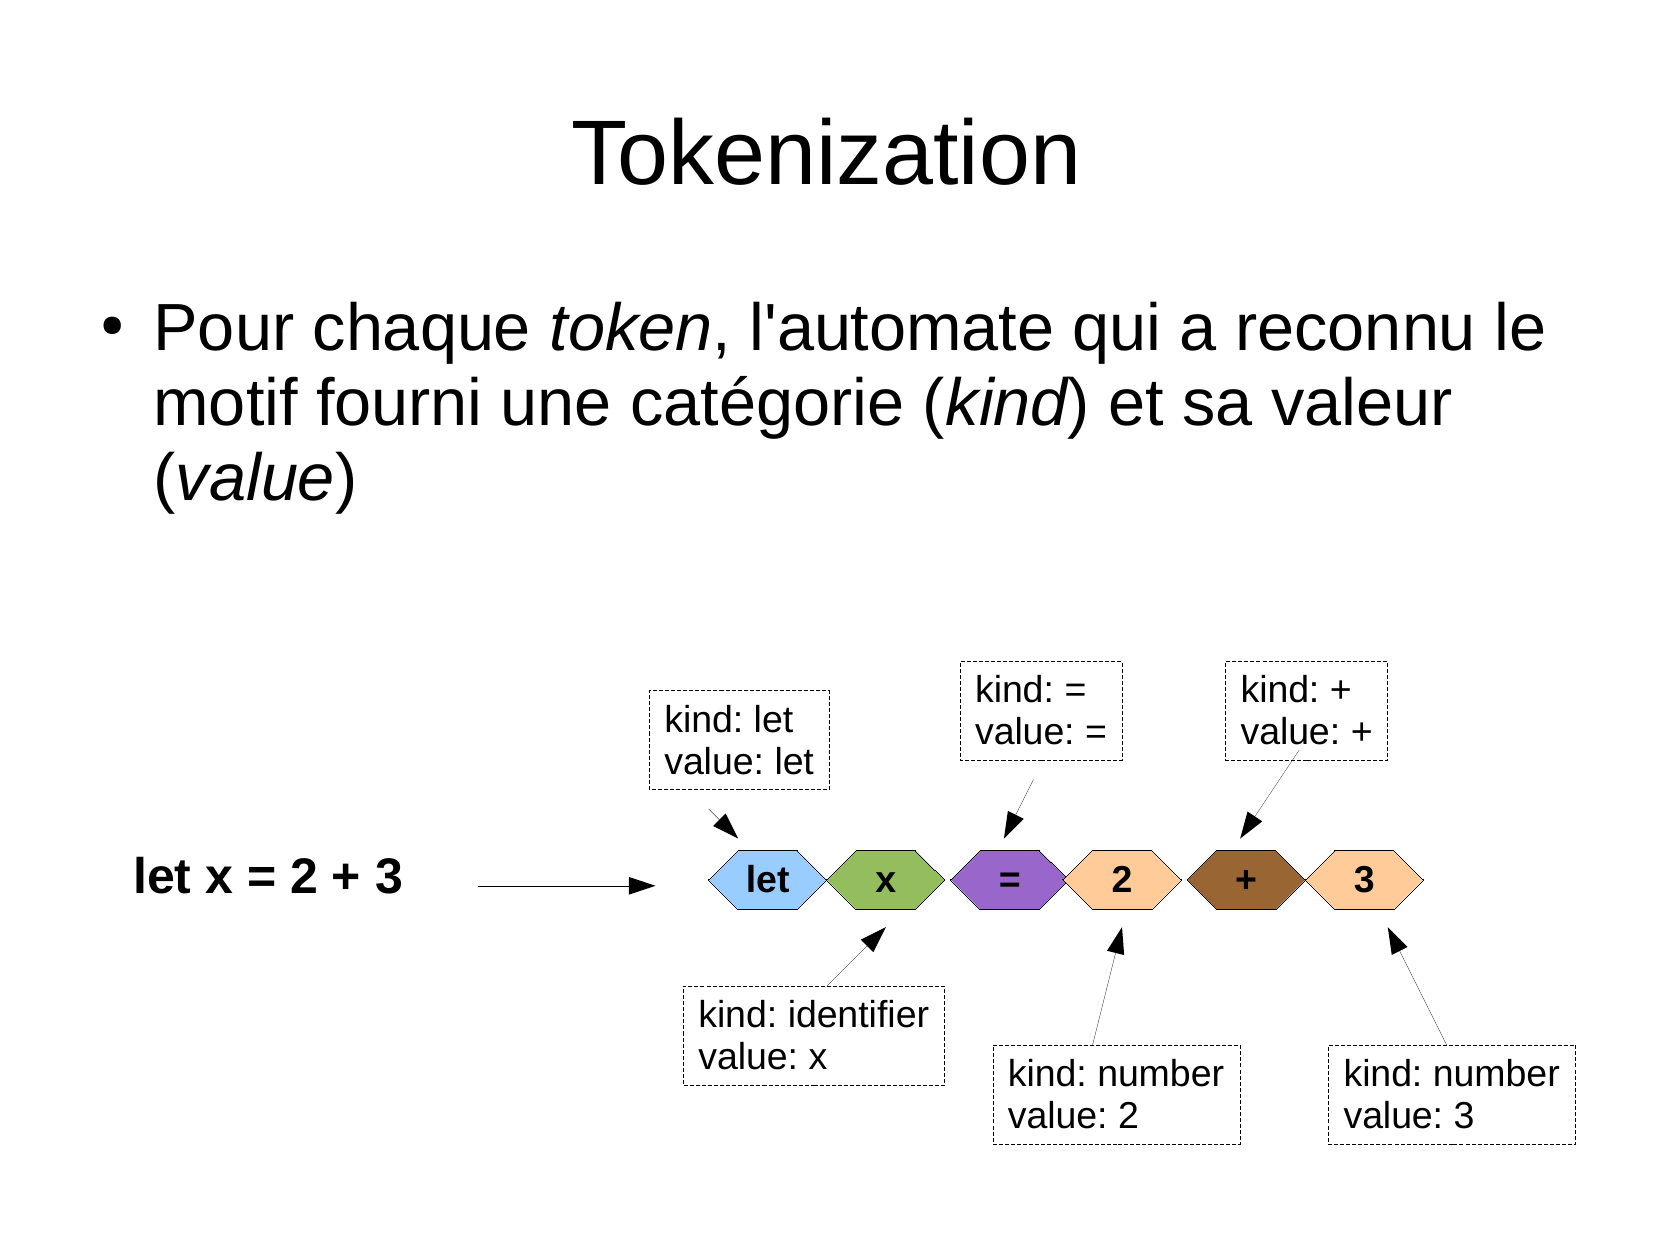

# Tokenization
Pour chaque token, l'automate qui a reconnu le motif fourni une catégorie (kind) et sa valeur (value)
kind: =
value: =
kind: +
value: +
kind: let
value: let
let x = 2 + 3
let
x
=
2
+
3
kind: identifier
value: x
kind: number
value: 2
kind: number
value: 3